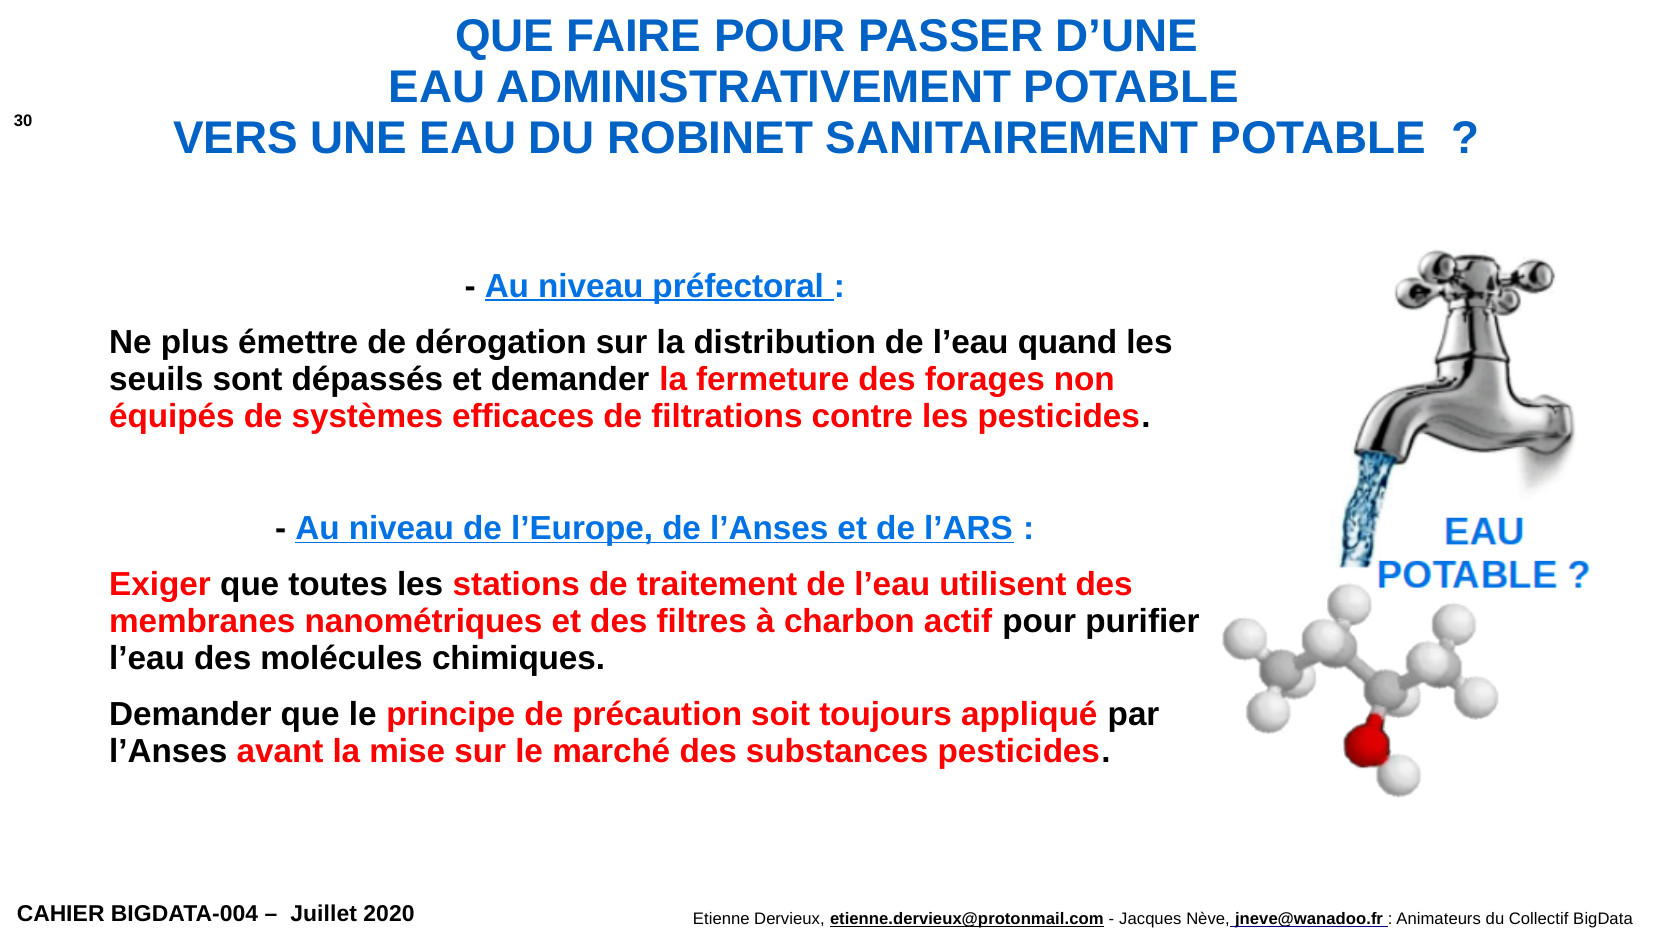

QUE FAIRE POUR PASSER D’UNE
EAU ADMINISTRATIVEMENT POTABLE
VERS UNE EAU DU ROBINET SANITAIREMENT POTABLE  ?
- Au niveau préfectoral :
Ne plus émettre de dérogation sur la distribution de l’eau quand les seuils sont dépassés et demander la fermeture des forages non équipés de systèmes efficaces de filtrations contre les pesticides.
- Au niveau de l’Europe, de l’Anses et de l’ARS :
Exiger que toutes les stations de traitement de l’eau utilisent des membranes nanométriques et des filtres à charbon actif pour purifier l’eau des molécules chimiques.
Demander que le principe de précaution soit toujours appliqué par l’Anses avant la mise sur le marché des substances pesticides.
CAHIER BIGDATA-004 – Juillet 2020
Etienne Dervieux, etienne.dervieux@protonmail.com - Jacques Nève, jneve@wanadoo.fr : Animateurs du Collectif BigData